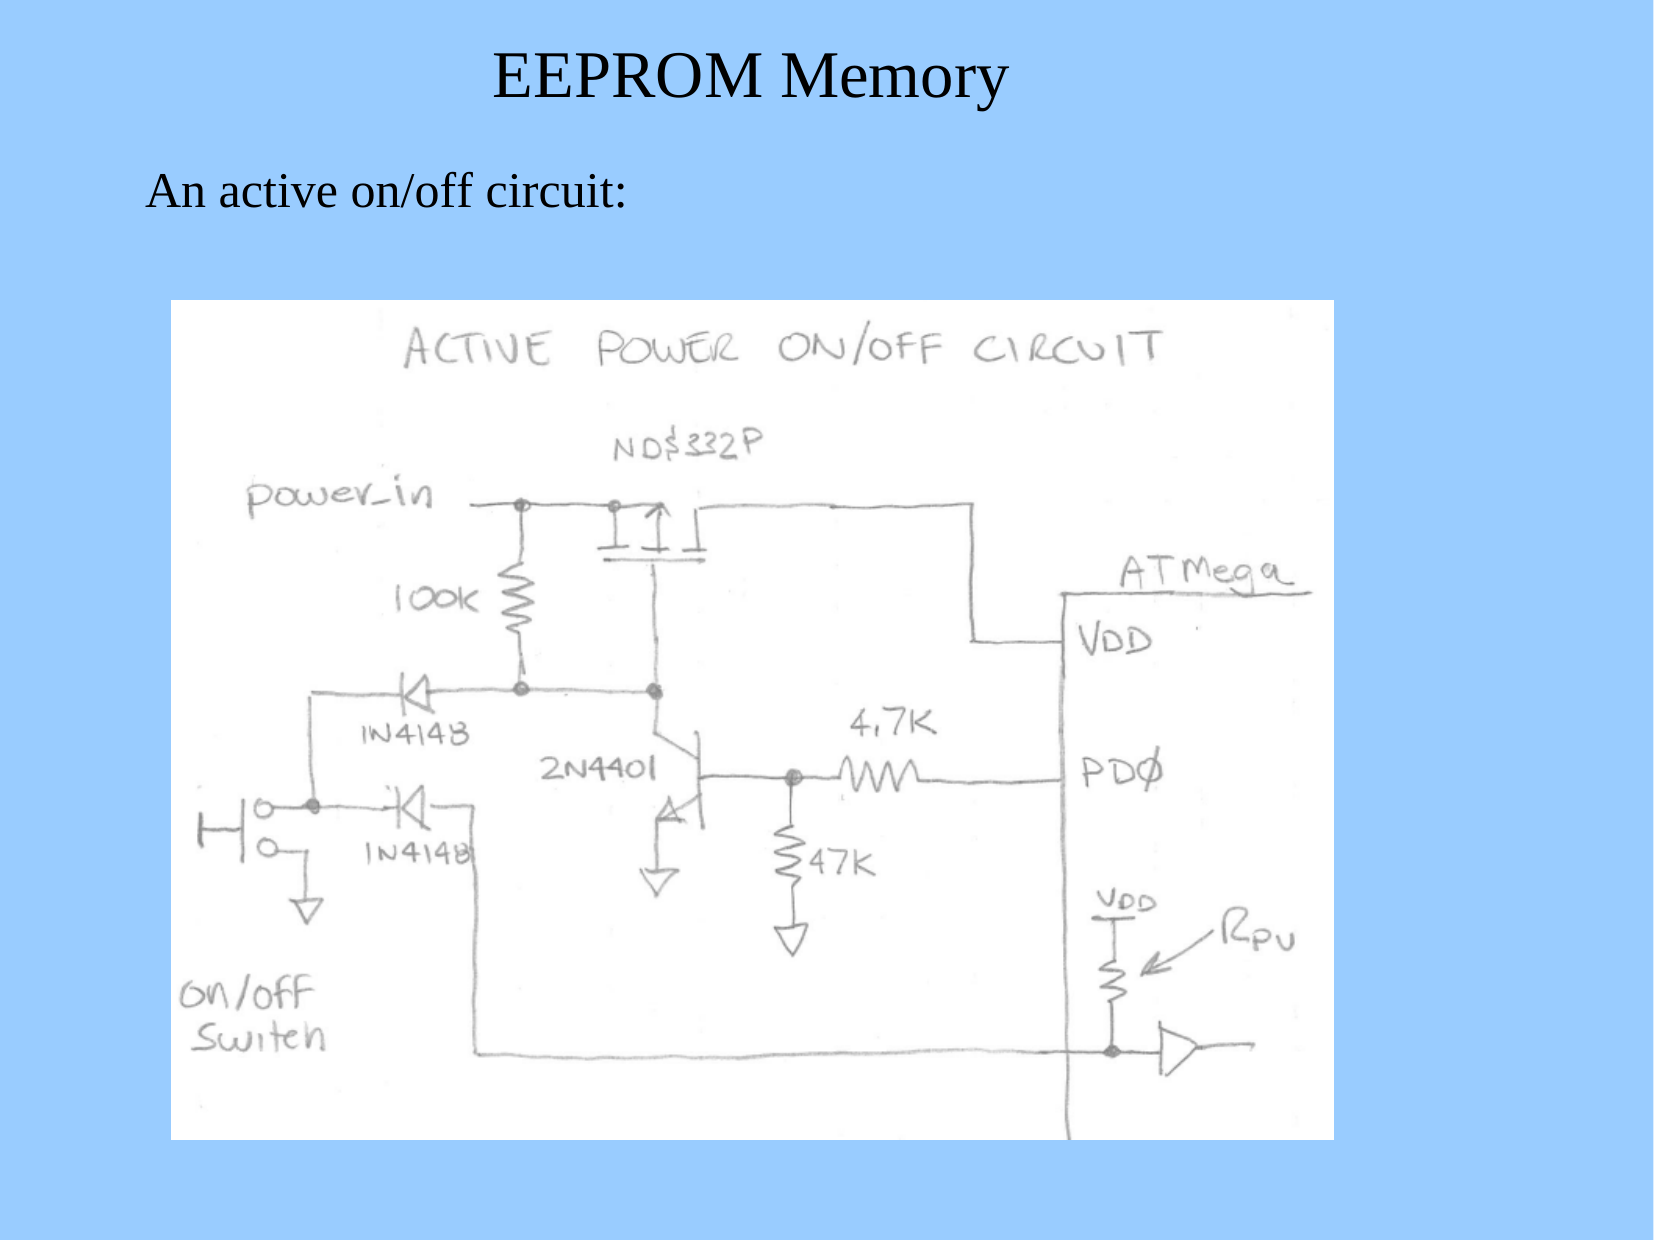

EEPROM write before power down
EEPROM Memory
An active on/off circuit: